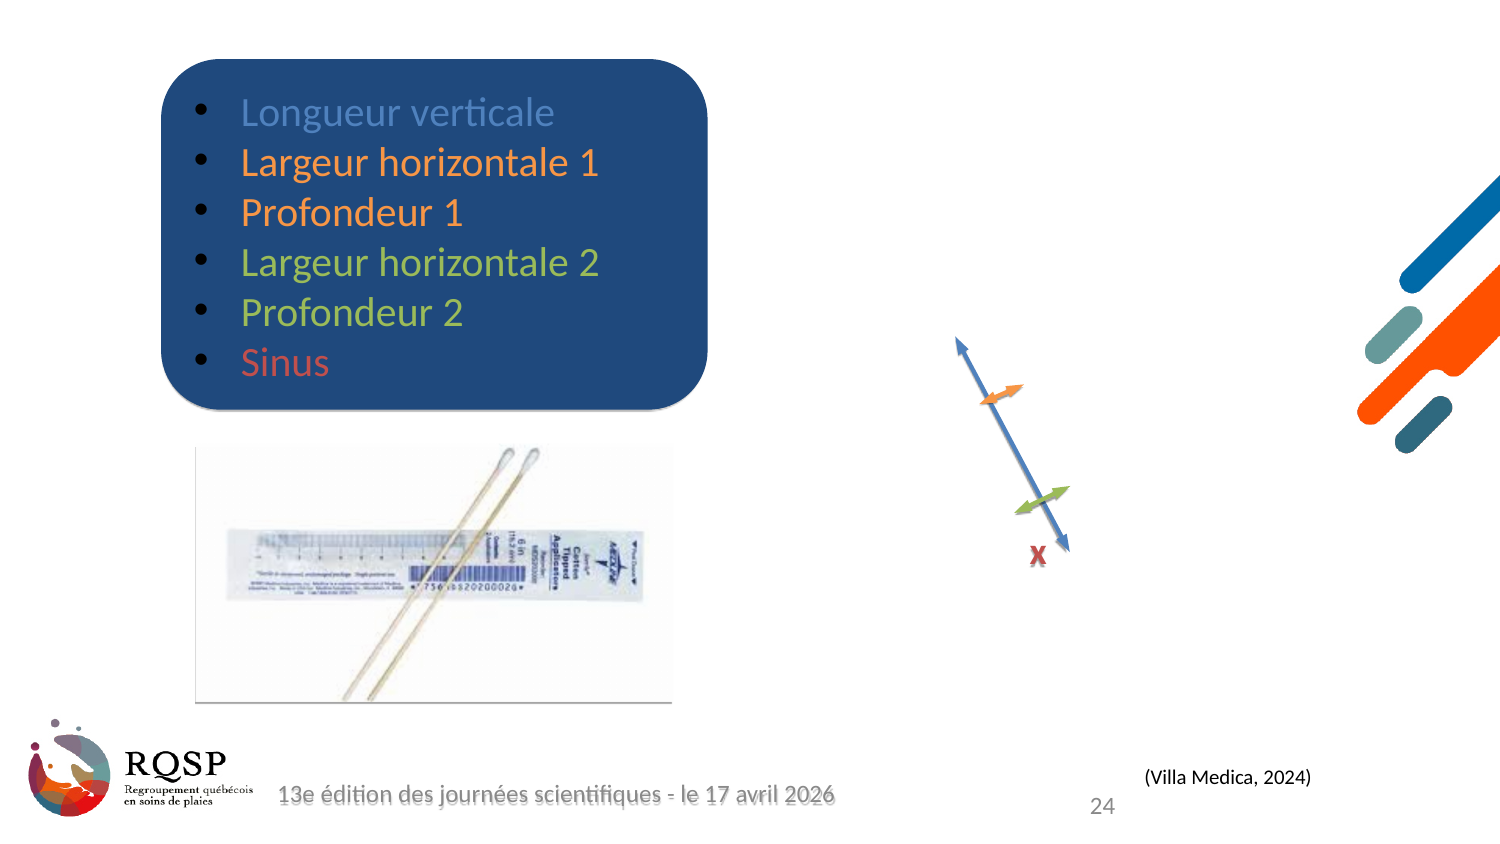

Longueur verticale
Largeur horizontale 1
Profondeur 1
Largeur horizontale 2
Profondeur 2
Sinus
x
(Villa Medica, 2024)